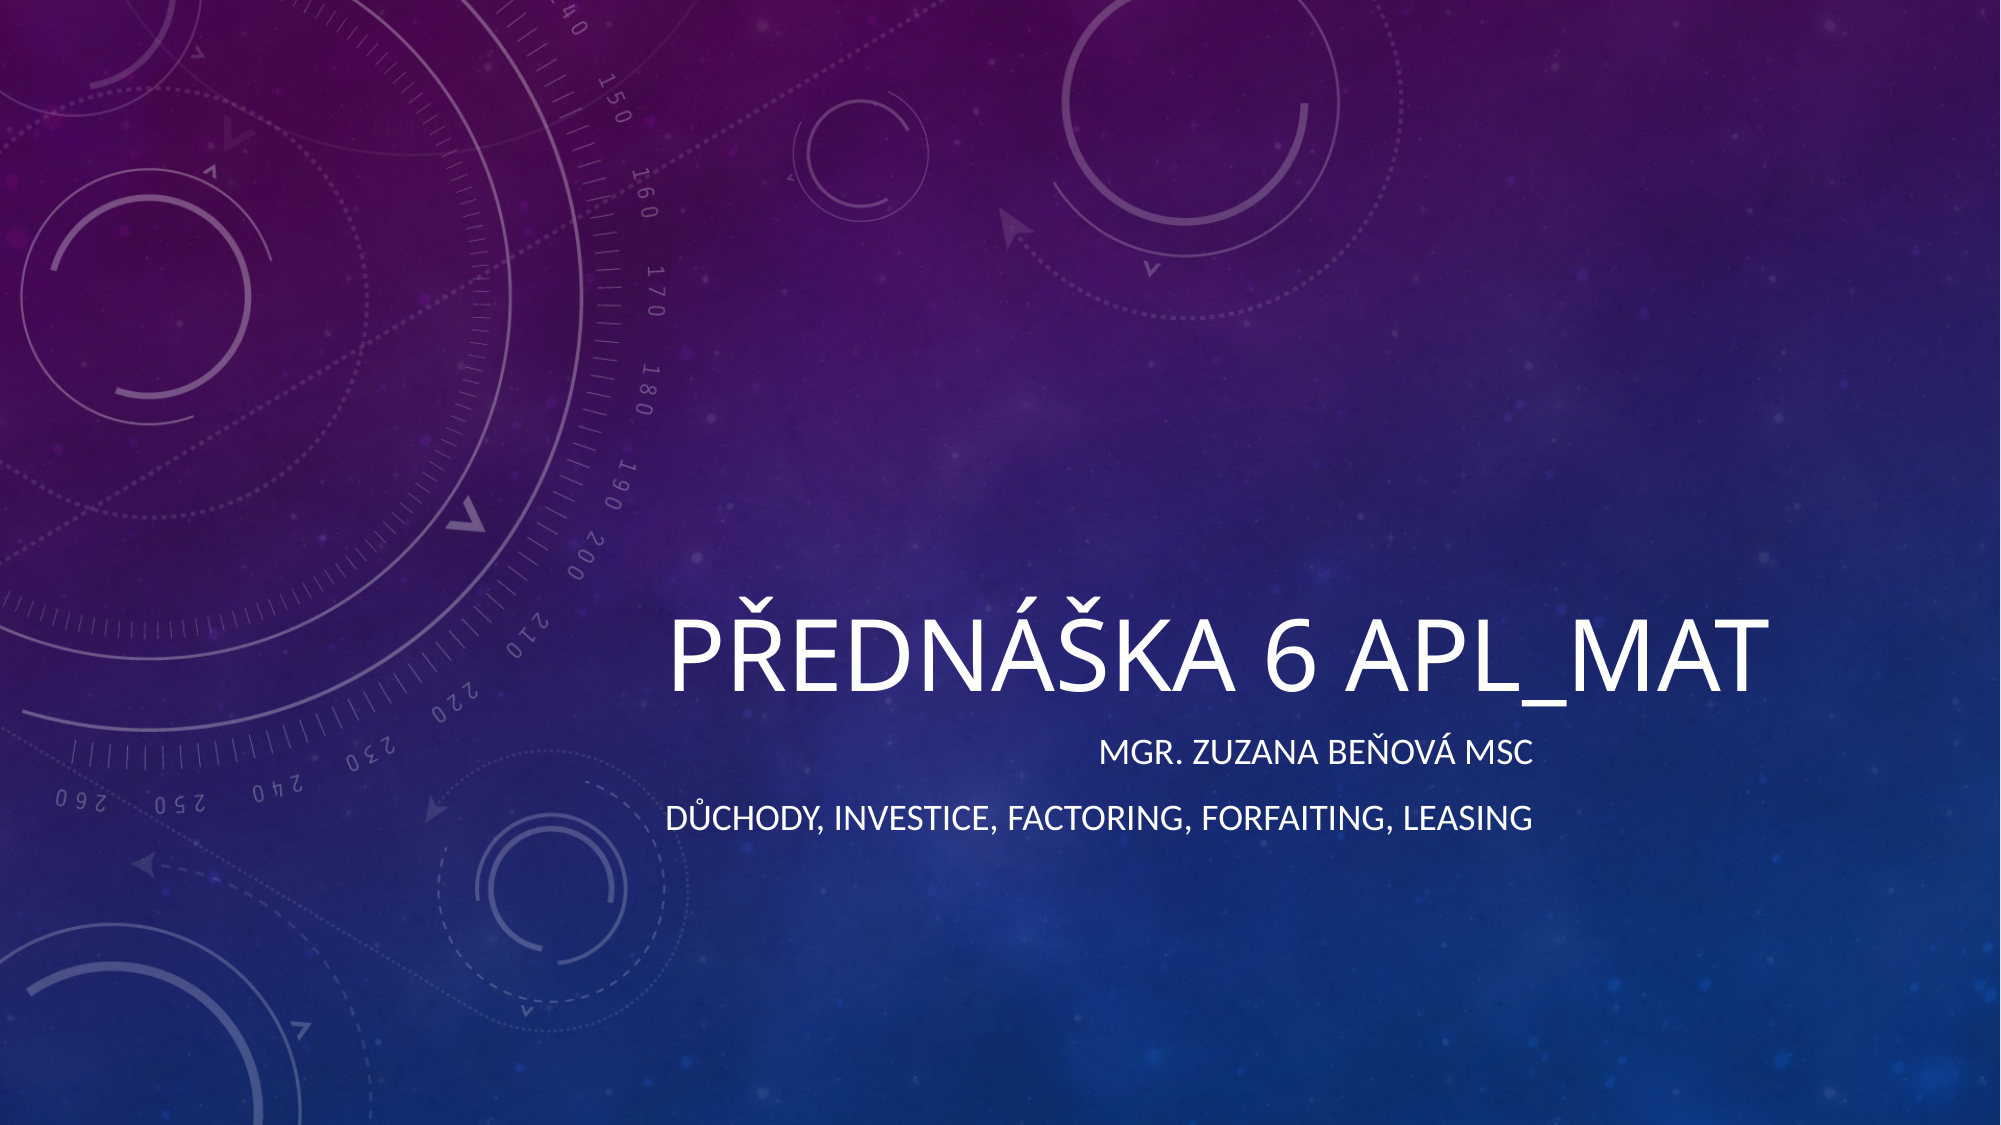

# Přednáška 6 APL_MAT
Mgr. Zuzana Beňová MSC
Důchody, investice, factoring, forfaiting, leasing